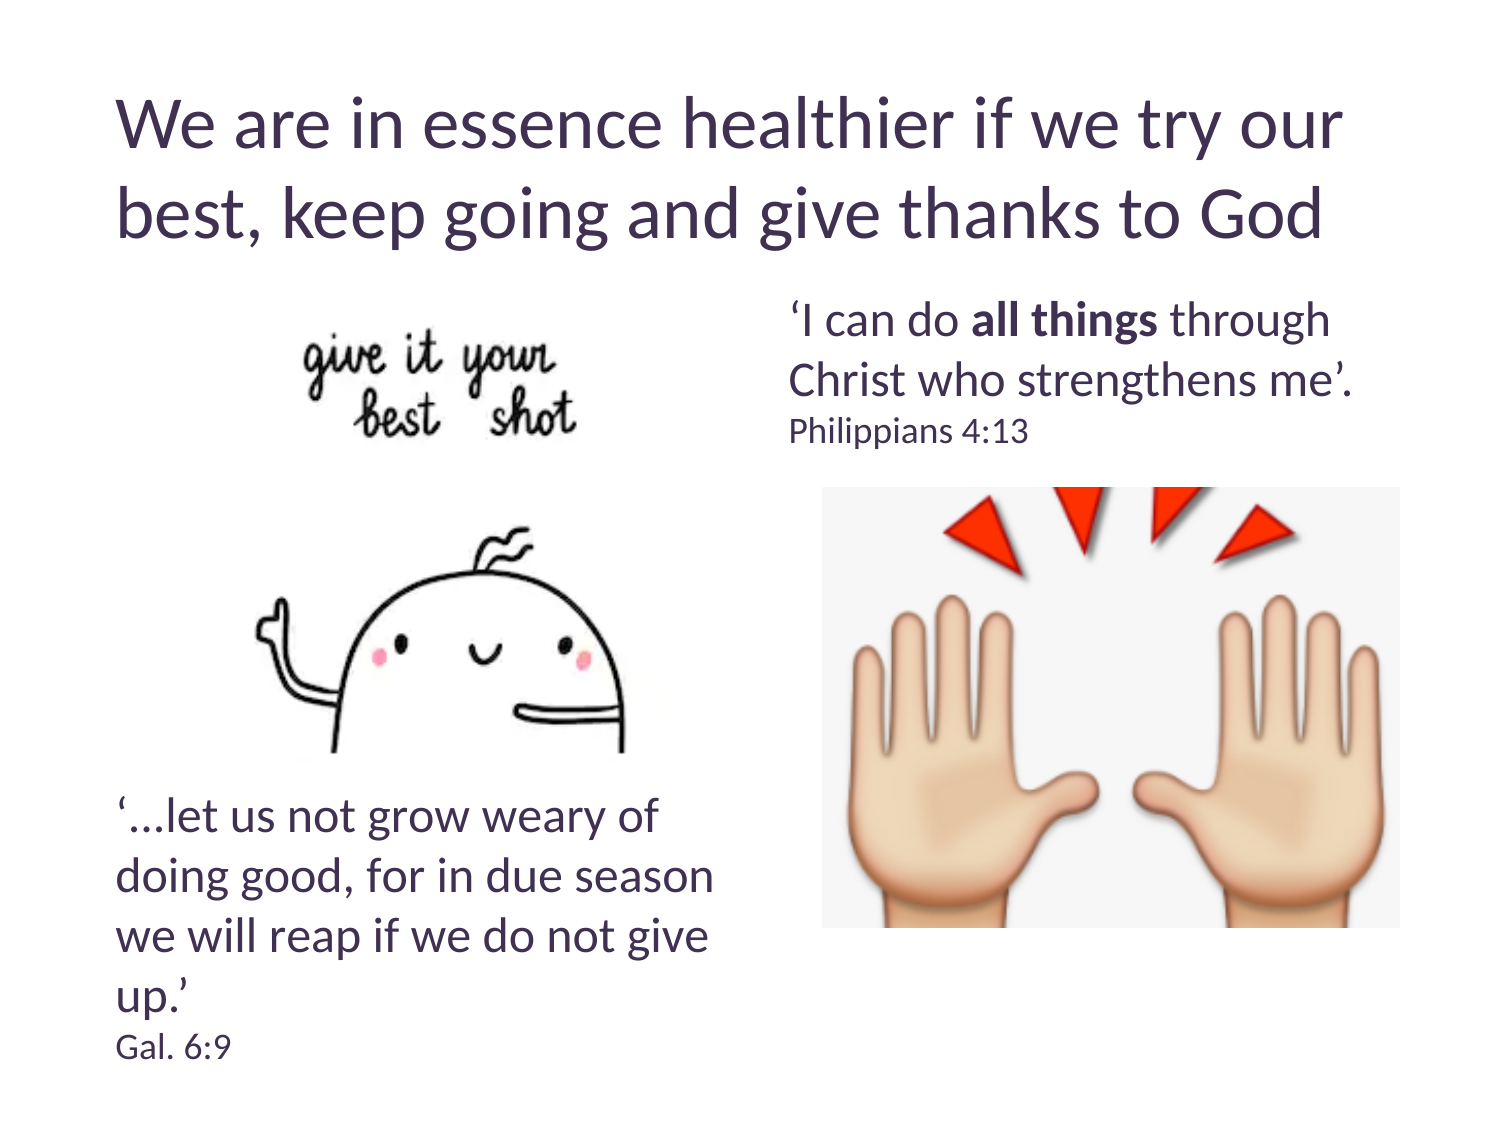

We are in essence healthier if we try our best, keep going and give thanks to God
‘I can do all things through Christ who strengthens me’.
Philippians 4:13
‘...let us not grow weary of doing good, for in due season we will reap if we do not give up.’
Gal. 6:9